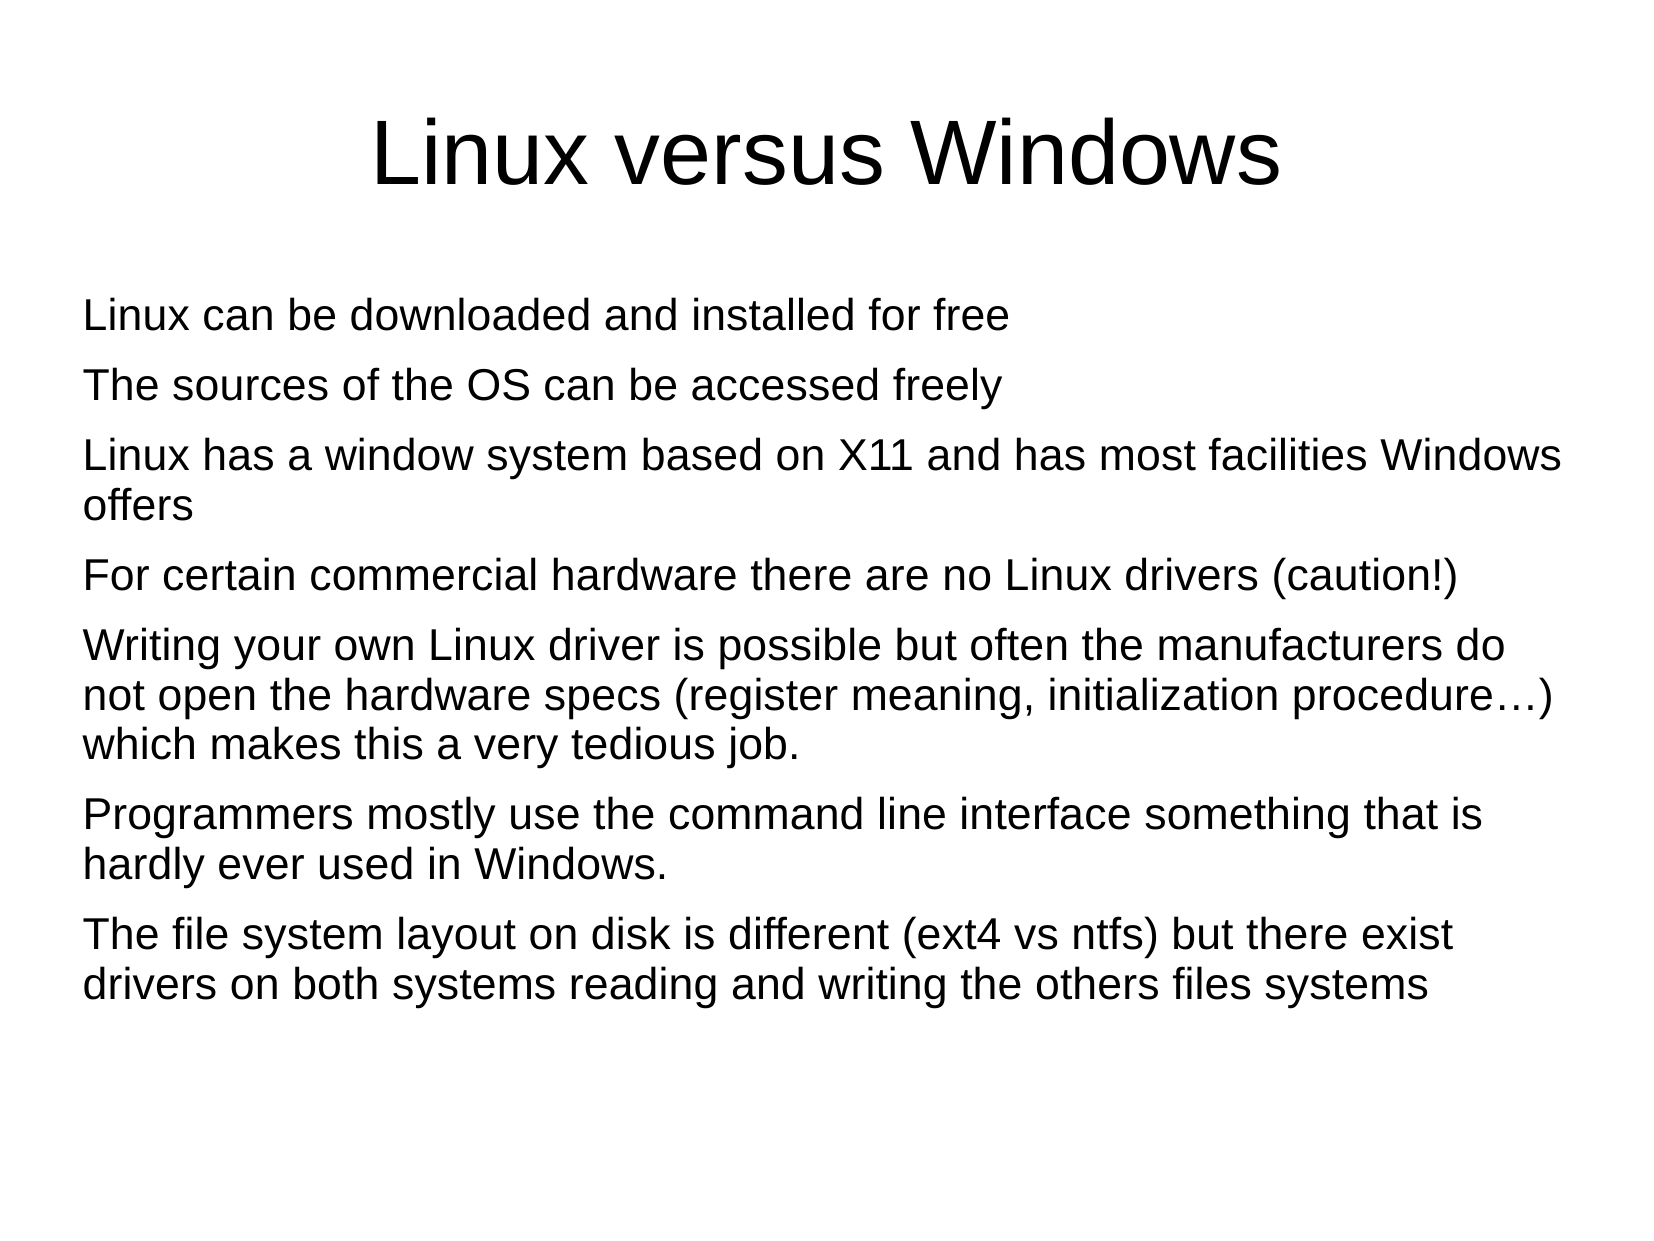

# Linux versus Windows
Linux can be downloaded and installed for free
The sources of the OS can be accessed freely
Linux has a window system based on X11 and has most facilities Windows offers
For certain commercial hardware there are no Linux drivers (caution!)
Writing your own Linux driver is possible but often the manufacturers do not open the hardware specs (register meaning, initialization procedure…) which makes this a very tedious job.
Programmers mostly use the command line interface something that is hardly ever used in Windows.
The file system layout on disk is different (ext4 vs ntfs) but there exist drivers on both systems reading and writing the others files systems